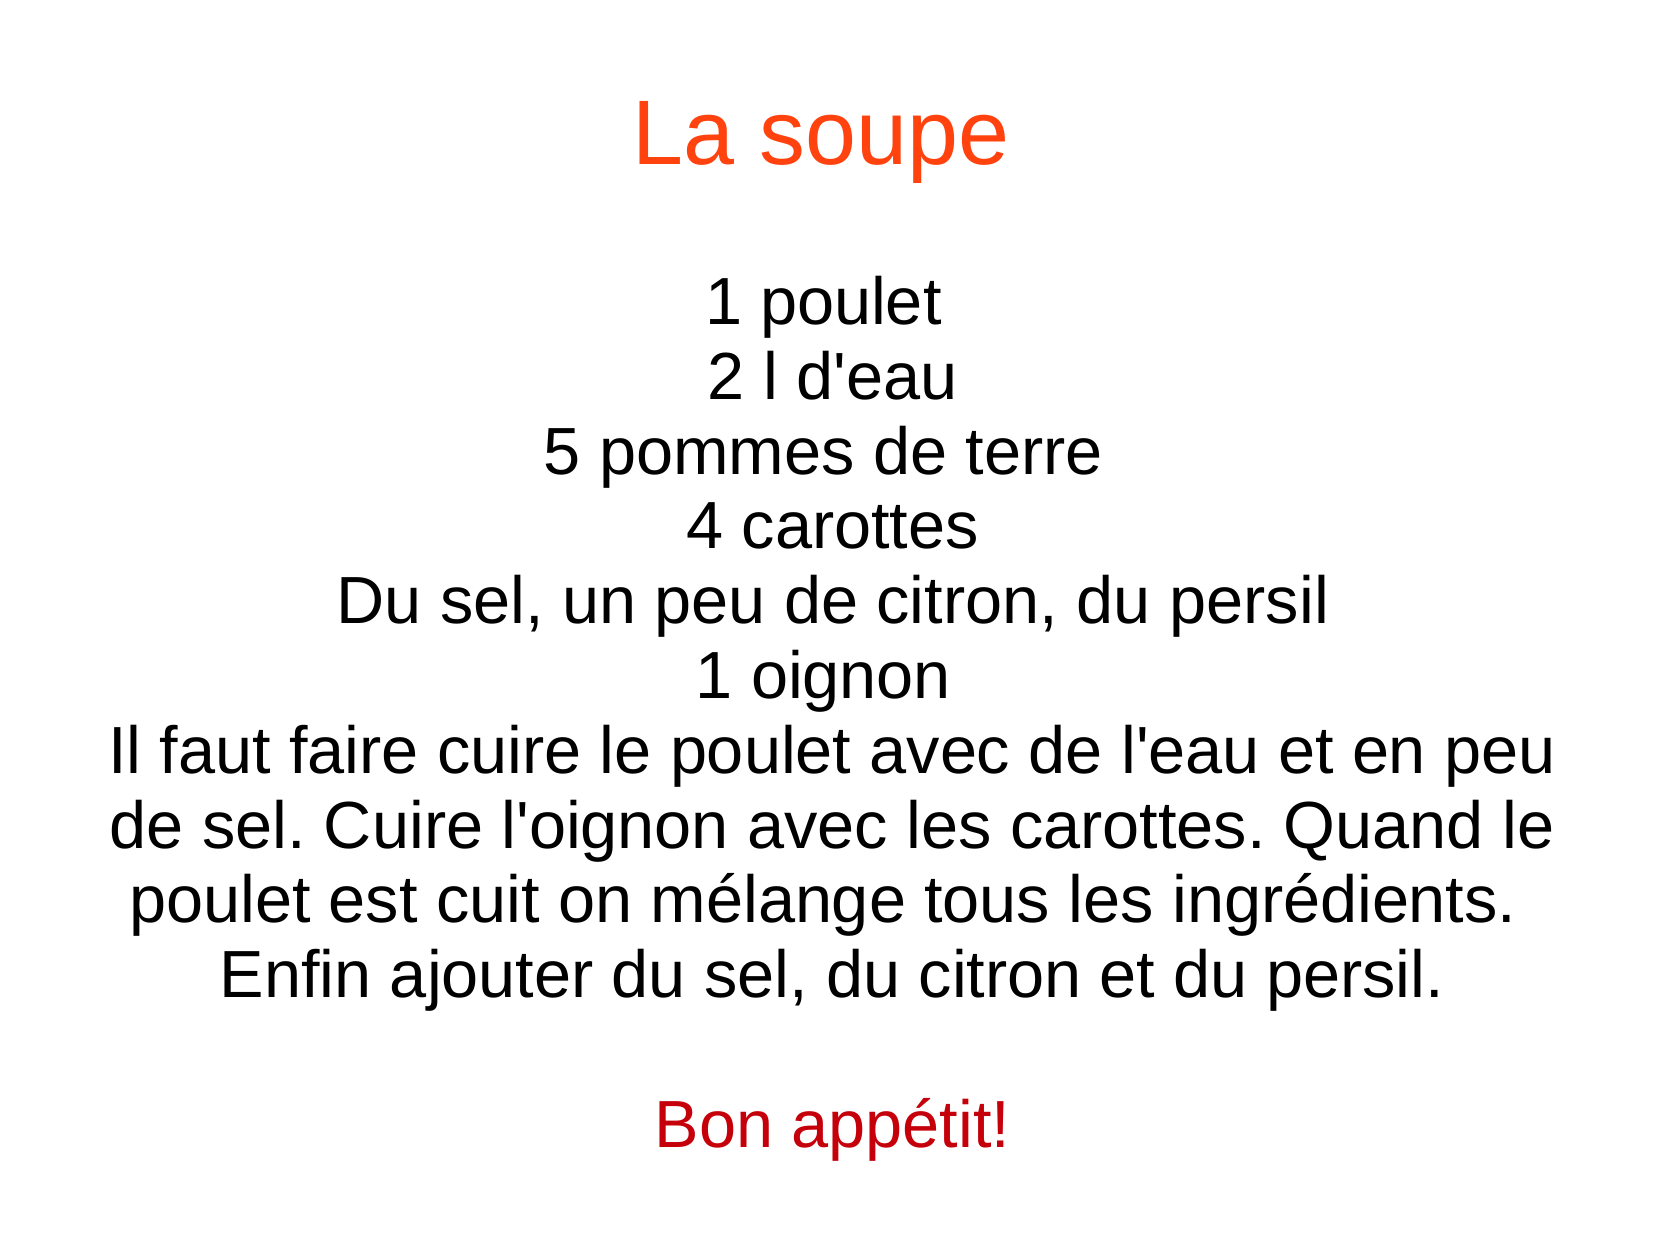

# La soupe
1 poulet
2 l d'eau
5 pommes de terre
4 carottes
Du sel, un peu de citron, du persil
1 oignon
Il faut faire cuire le poulet avec de l'eau et en peu de sel. Cuire l'oignon avec les carottes. Quand le poulet est cuit on mélange tous les ingrédients. Enfin ajouter du sel, du citron et du persil.
Bon appétit!